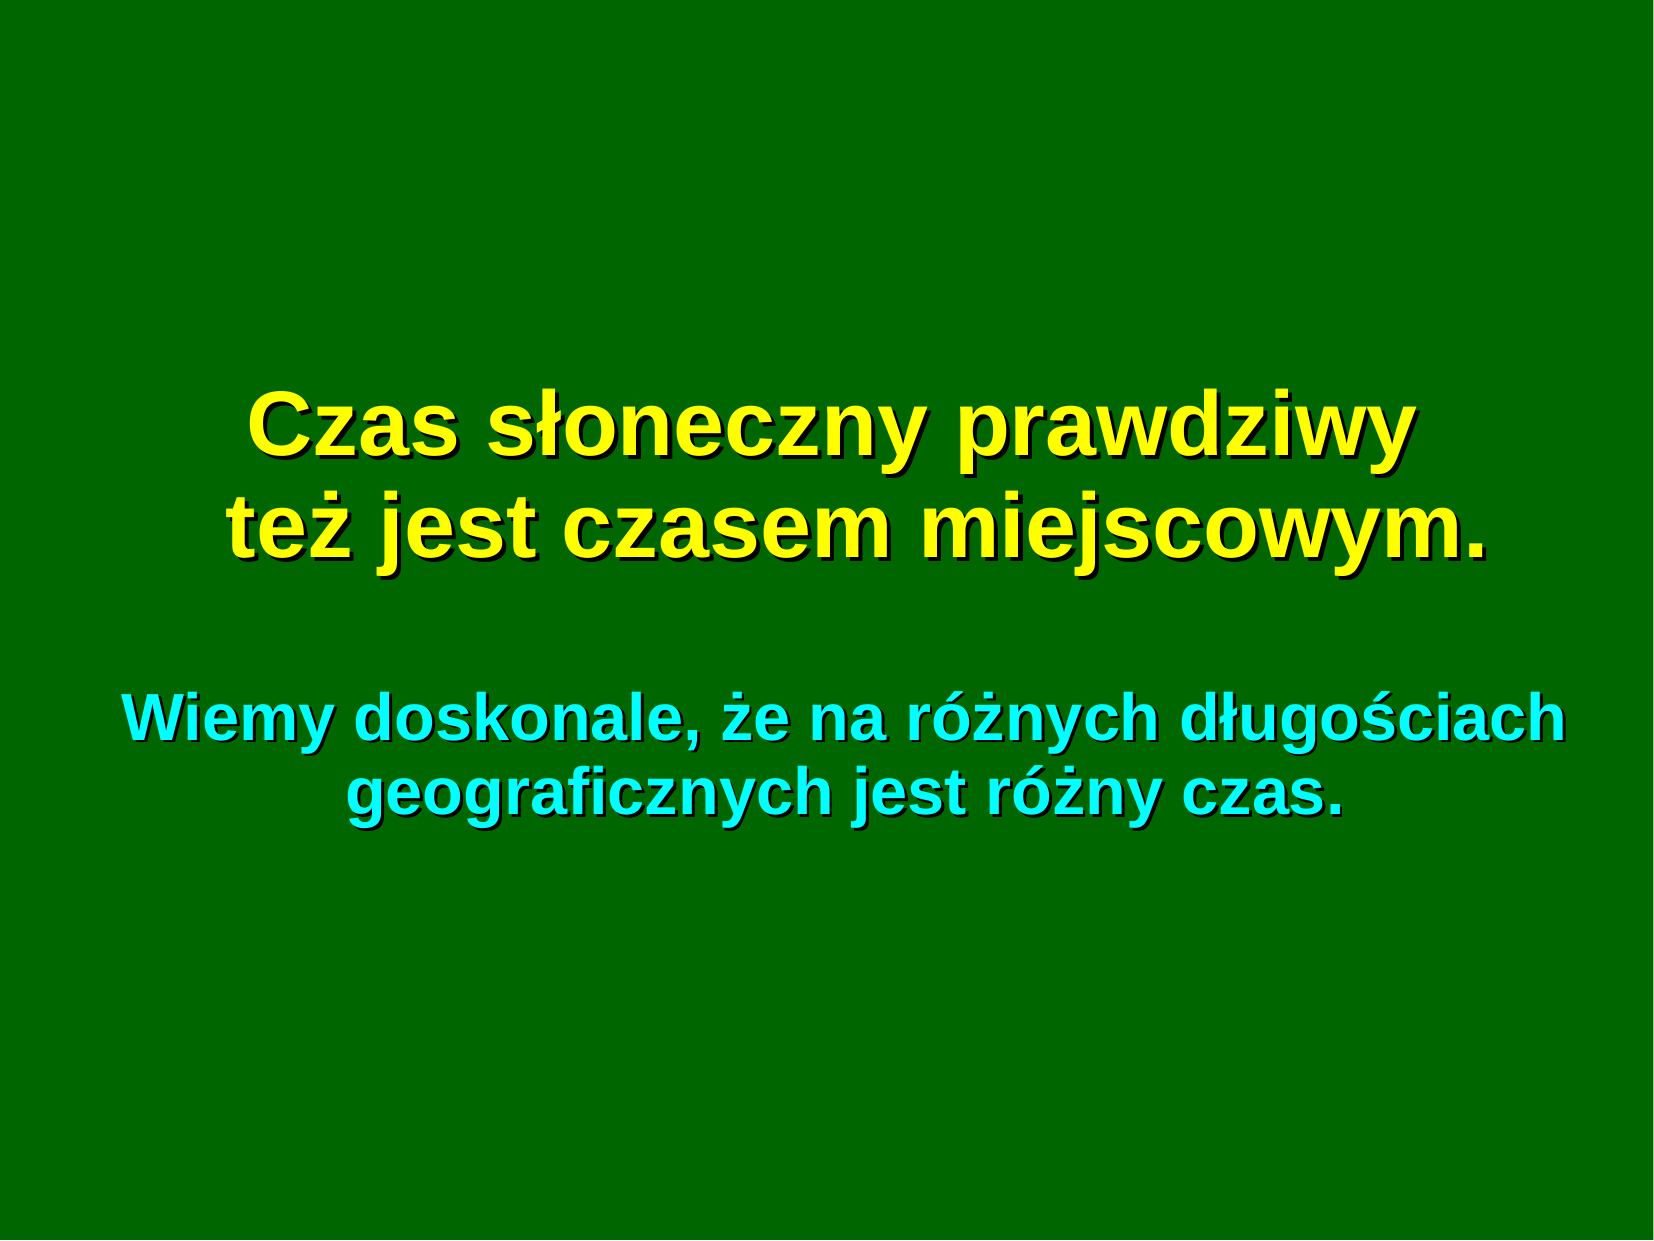

# Czas słoneczny prawdziwy też jest czasem miejscowym. Wiemy doskonale, że na różnych długościach geograficznych jest różny czas.